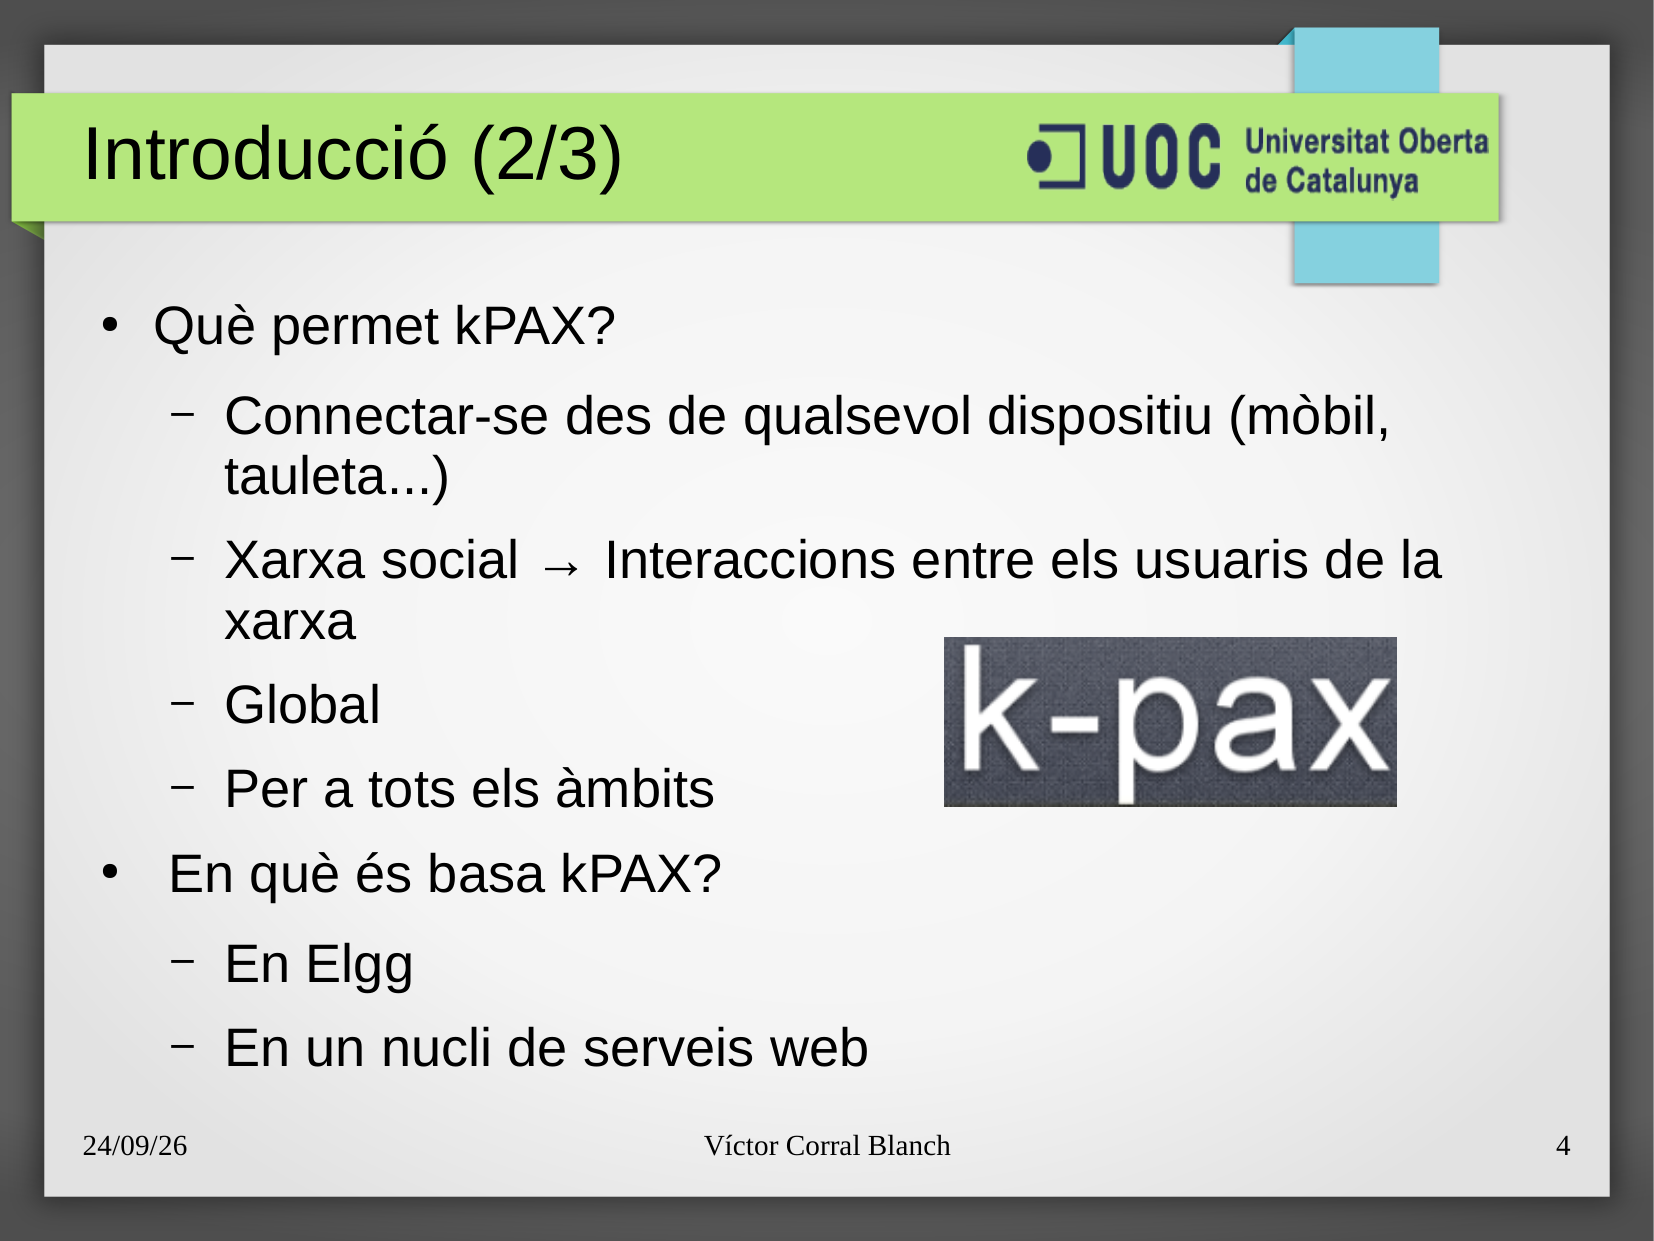

# Introducció (2/3)
Què permet kPAX?
Connectar-se des de qualsevol dispositiu (mòbil, tauleta...)
Xarxa social → Interaccions entre els usuaris de la xarxa
Global
Per a tots els àmbits
 En què és basa kPAX?
En Elgg
En un nucli de serveis web
Víctor Corral Blanch
4